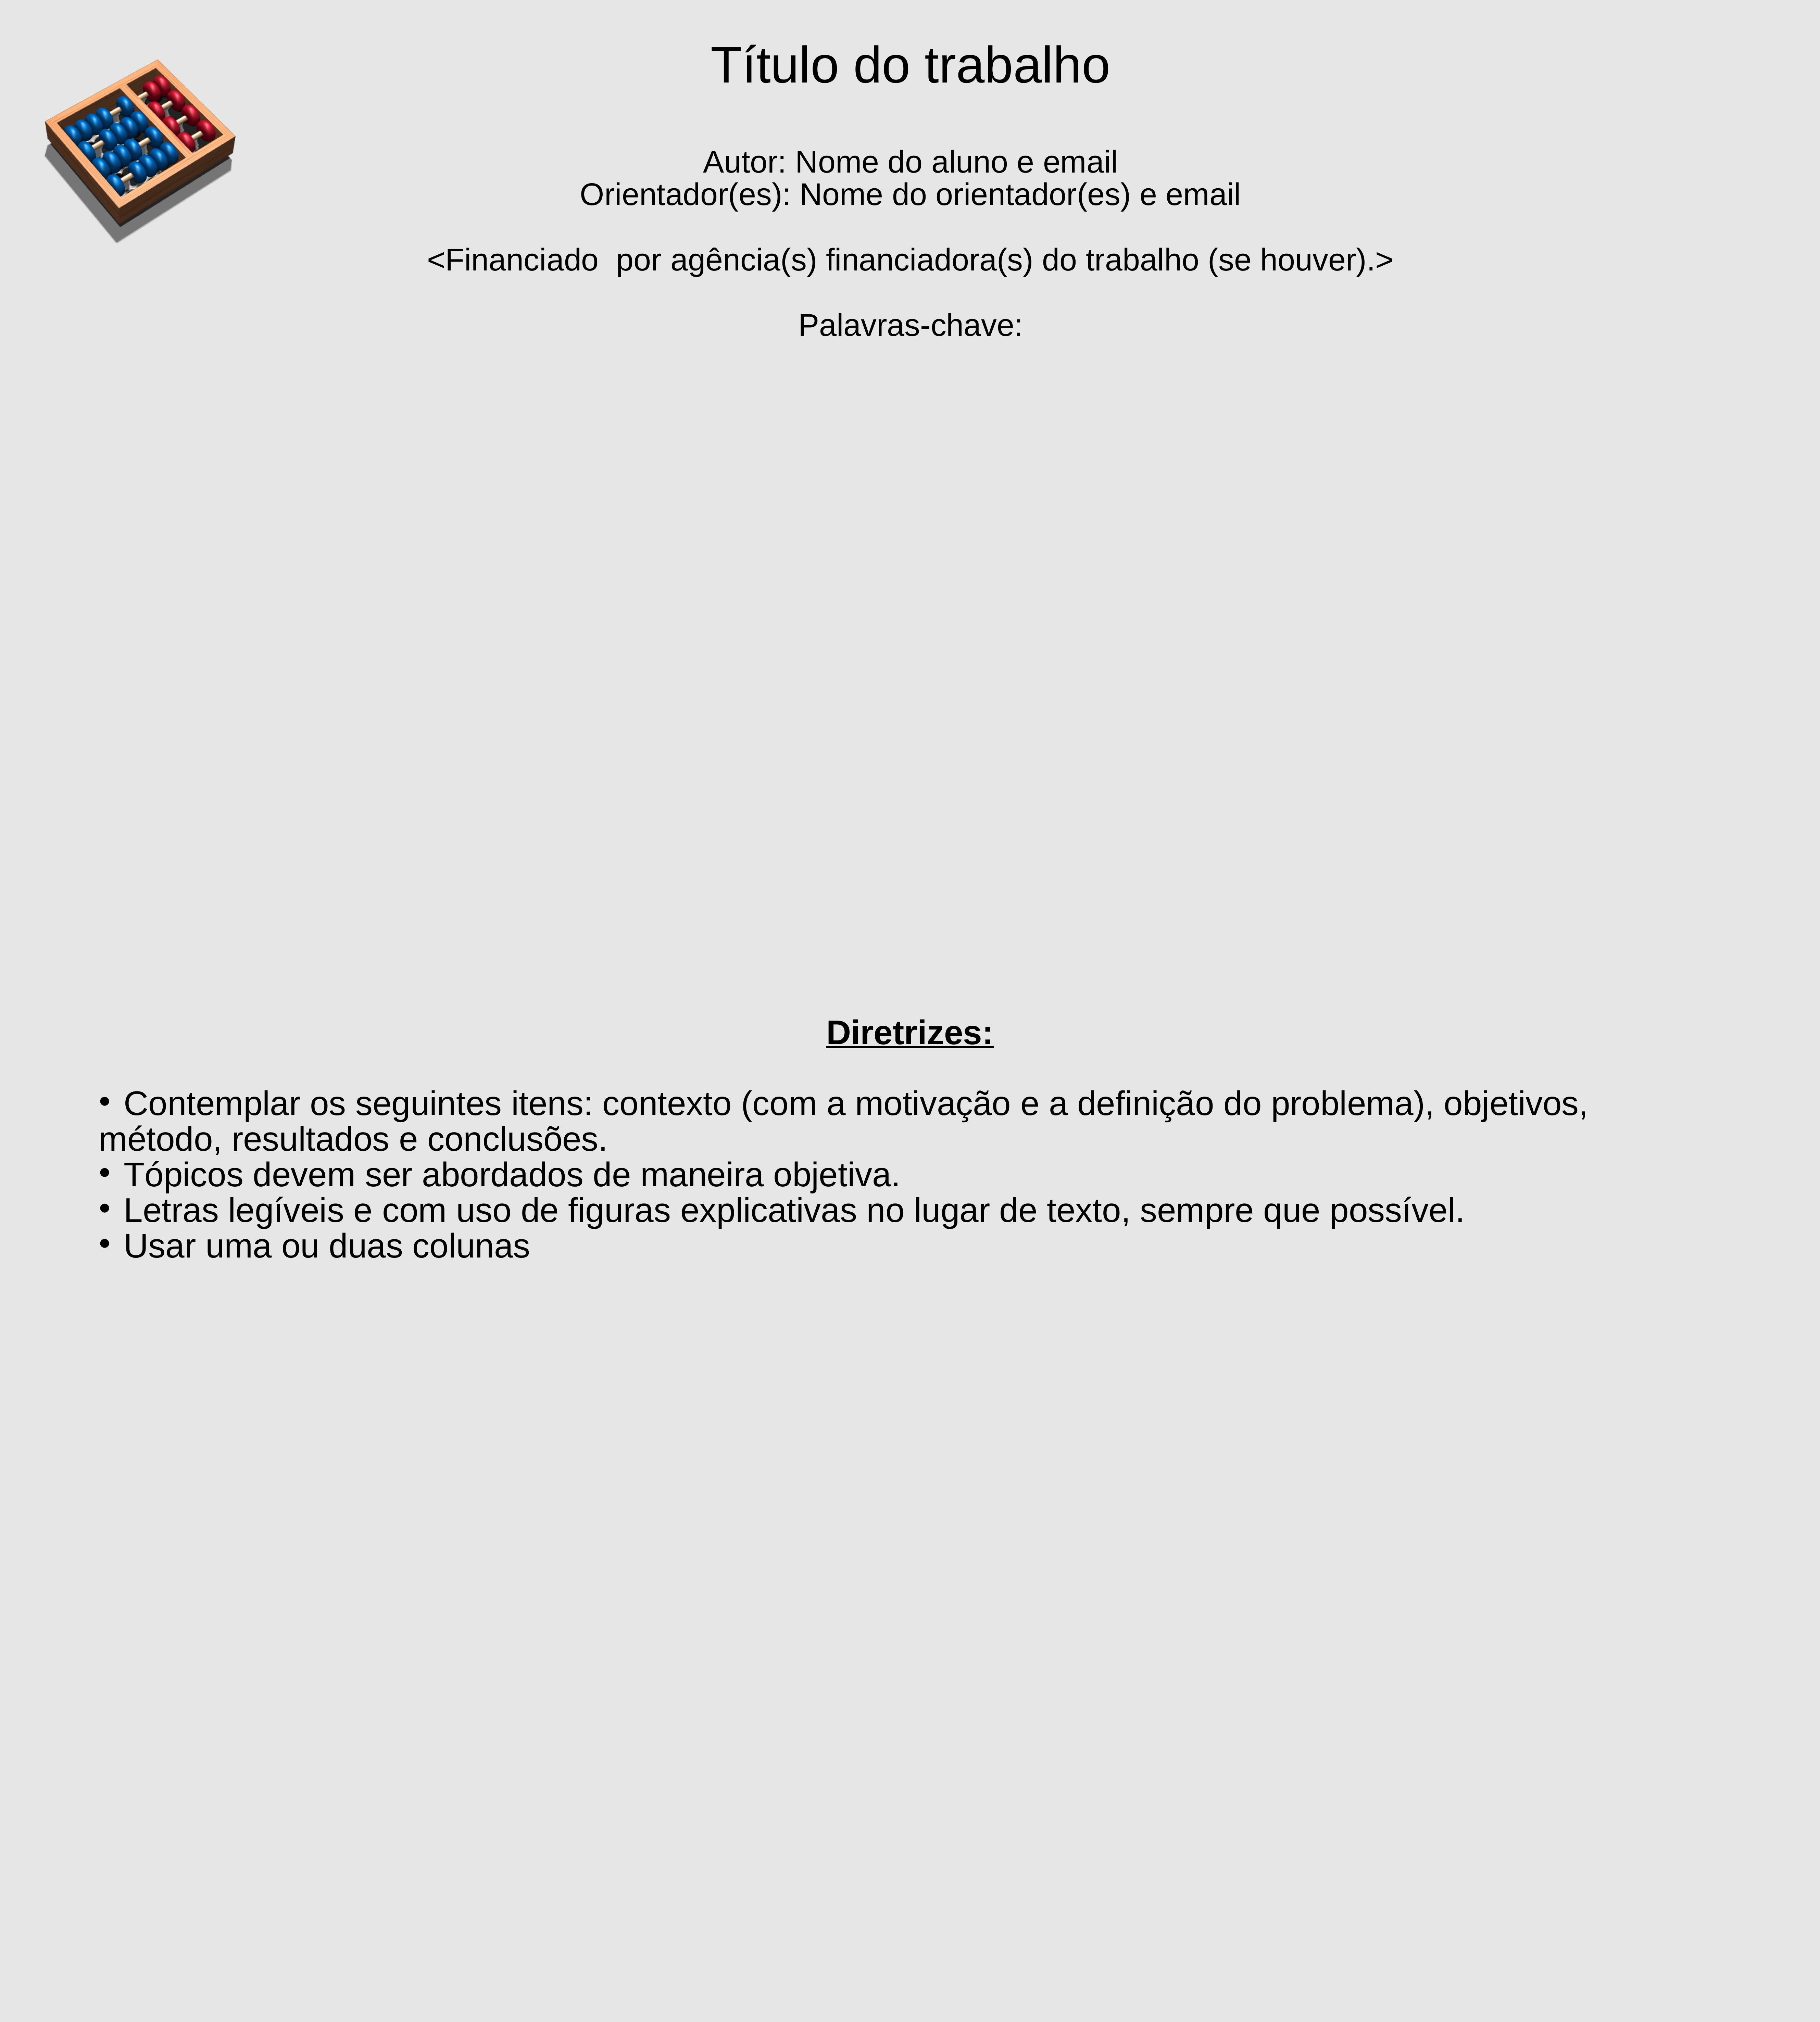

# Título do trabalho Autor: Nome do aluno e email Orientador(es): Nome do orientador(es) e email <Financiado por agência(s) financiadora(s) do trabalho (se houver).> Palavras-chave:
Diretrizes:
 Contemplar os seguintes itens: contexto (com a motivação e a definição do problema), objetivos, método, resultados e conclusões.
 Tópicos devem ser abordados de maneira objetiva.
 Letras legíveis e com uso de figuras explicativas no lugar de texto, sempre que possível.
 Usar uma ou duas colunas